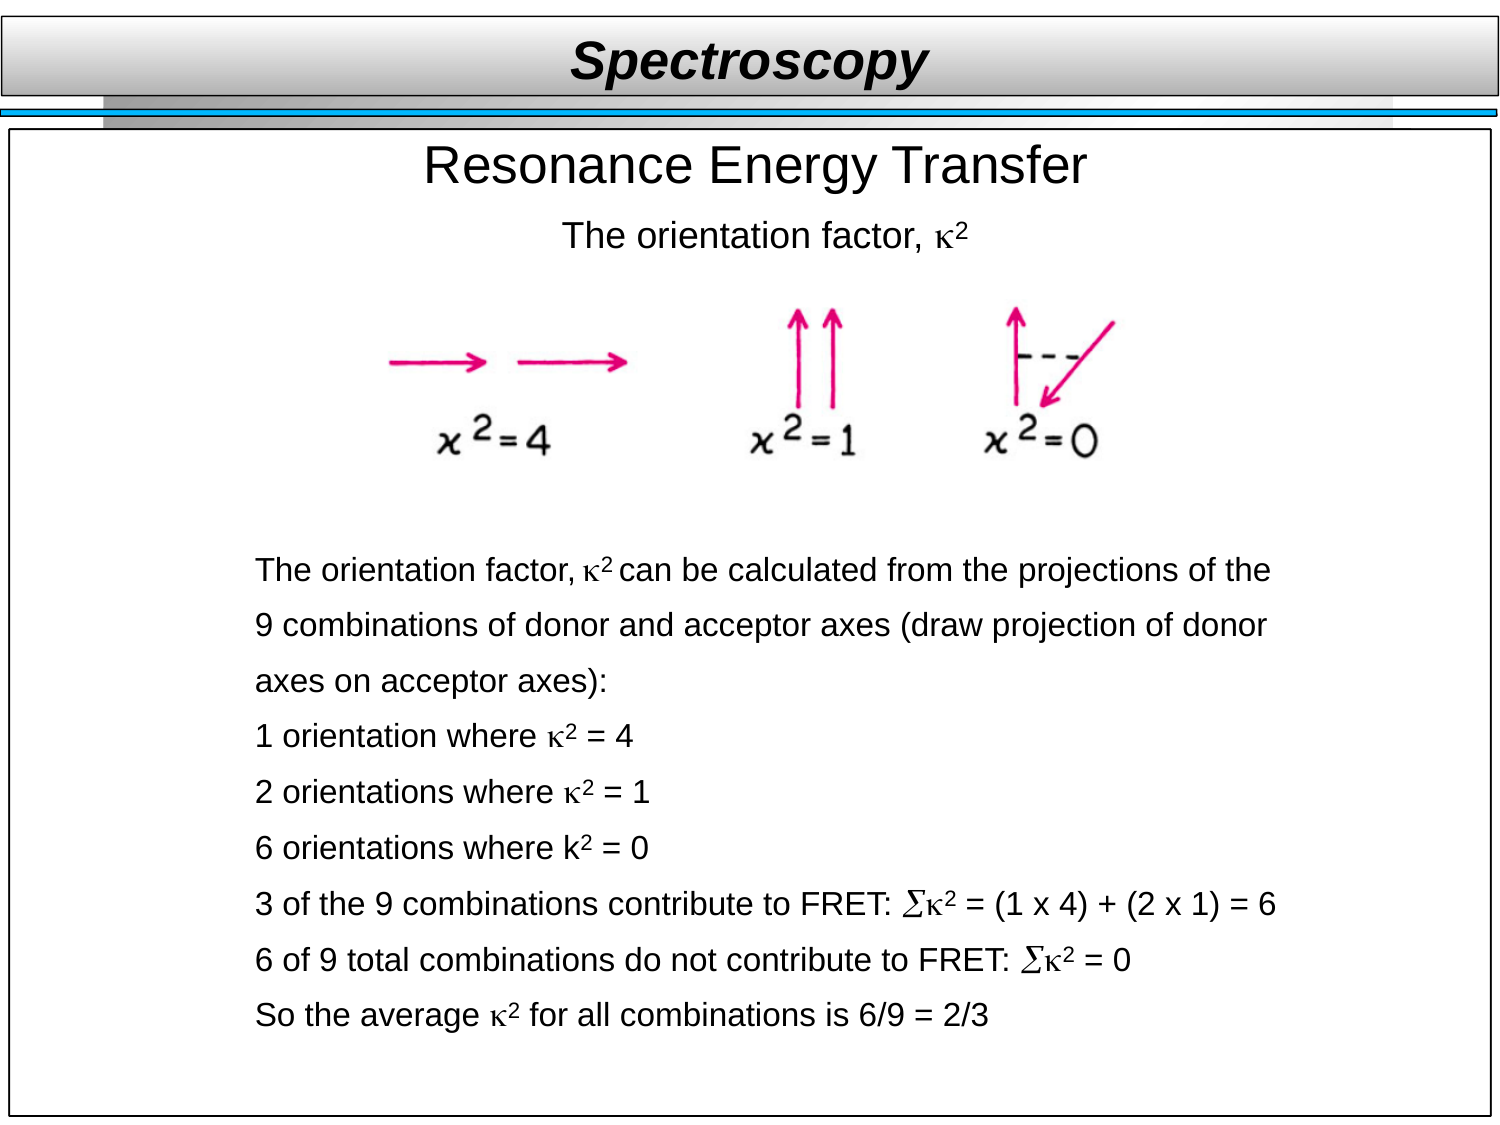

Spectroscopy
# Resonance Energy Transfer
The orientation factor, k2
The orientation factor, k2 can be calculated from the projections of the 9 combinations of donor and acceptor axes (draw projection of donor axes on acceptor axes):
1 orientation where k2 = 4
2 orientations where k2 = 1
6 orientations where k2 = 0
3 of the 9 combinations contribute to FRET: åk2 = (1 x 4) + (2 x 1) = 6
6 of 9 total combinations do not contribute to FRET: åk2 = 0
So the average k2 for all combinations is 6/9 = 2/3